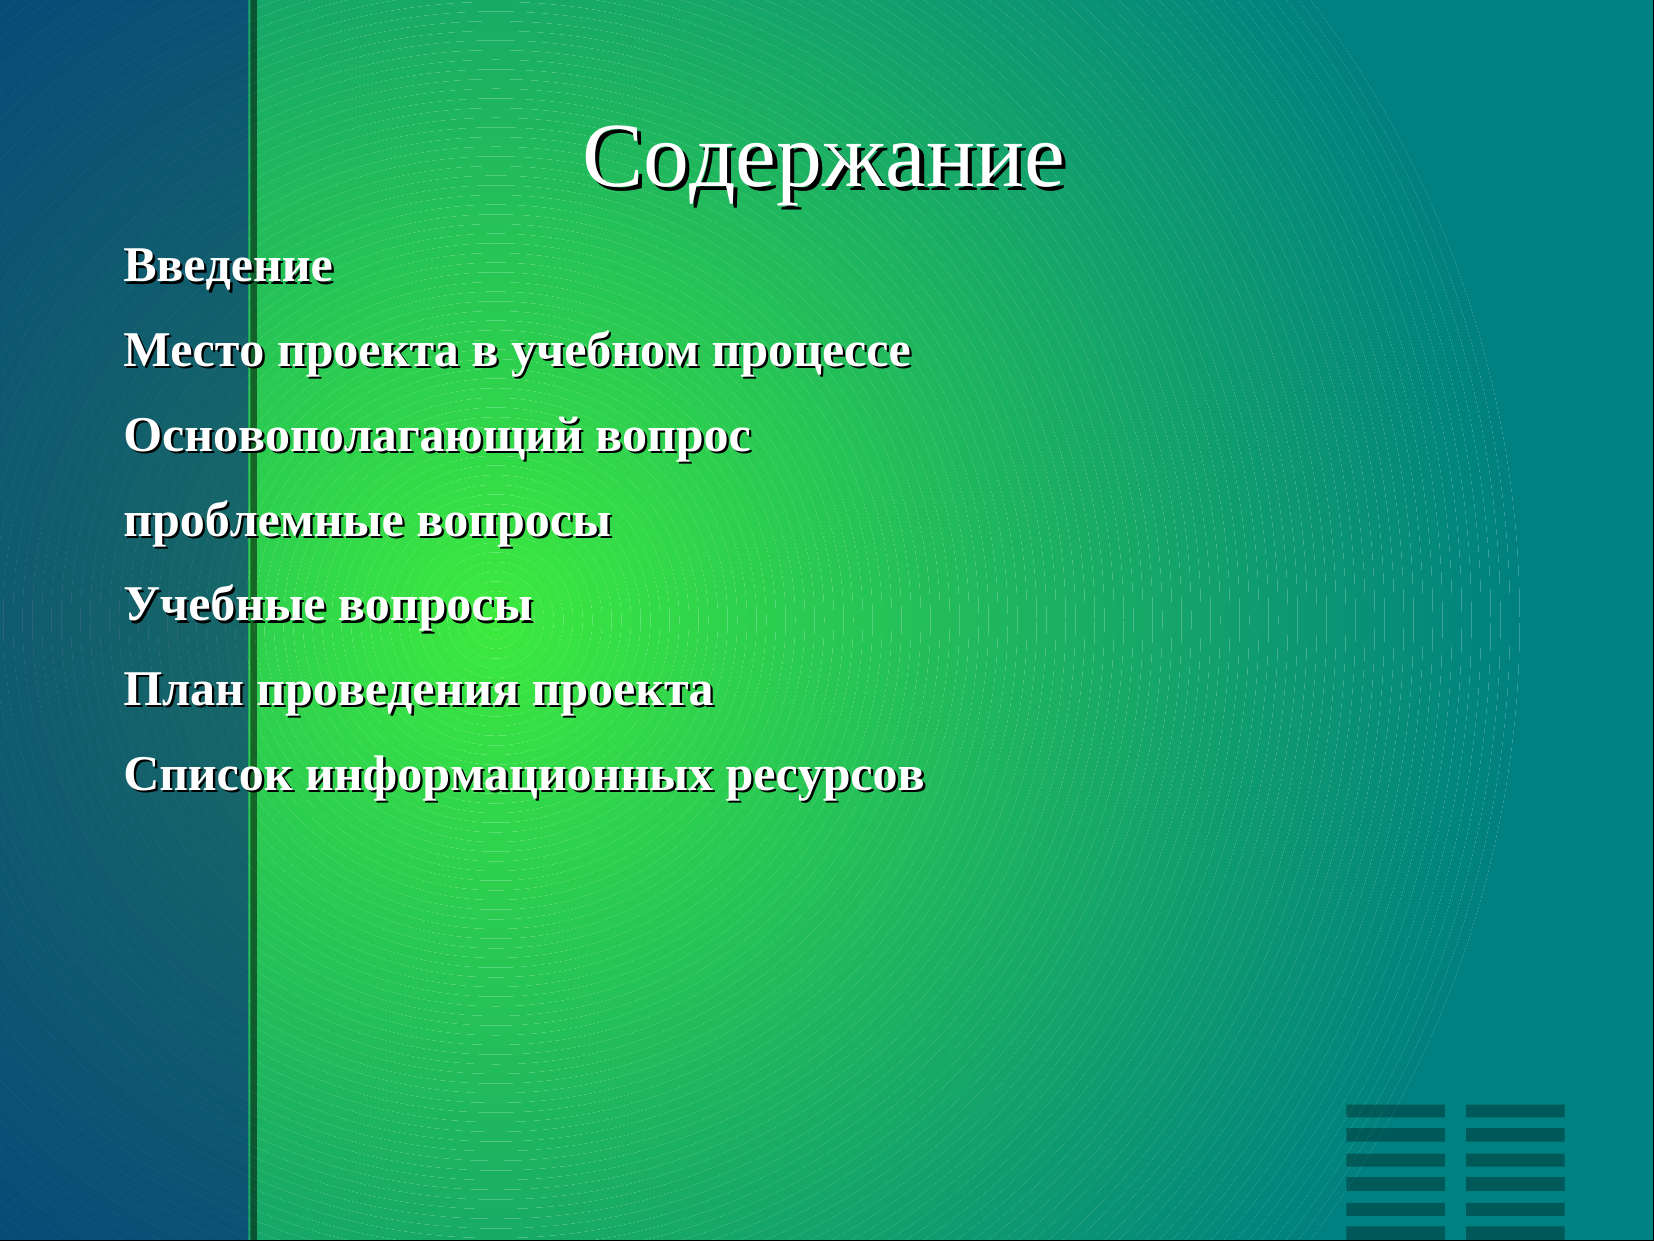

# Содержание
Введение
Место проекта в учебном процессе
Основополагающий вопрос
проблемные вопросы
Учебные вопросы
План проведения проекта
Список информационных ресурсов